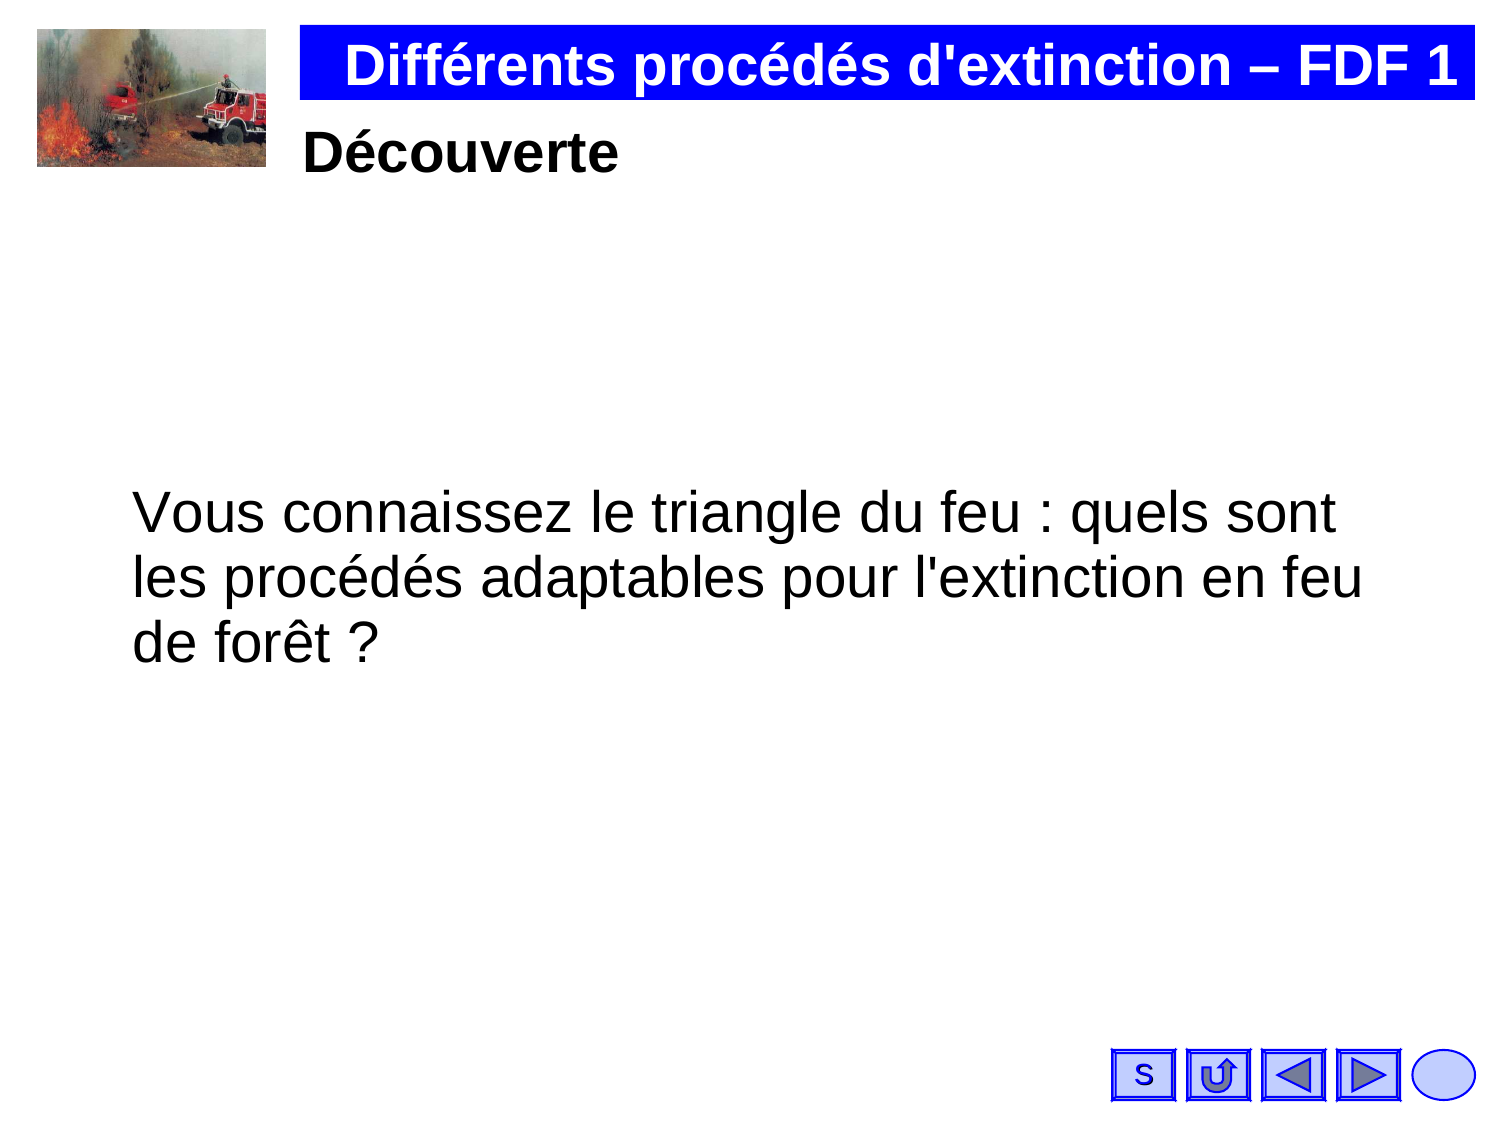

Différents procédés d'extinction – FDF 1
Découverte
Vous connaissez le triangle du feu : quels sont les procédés adaptables pour l'extinction en feu de forêt ?